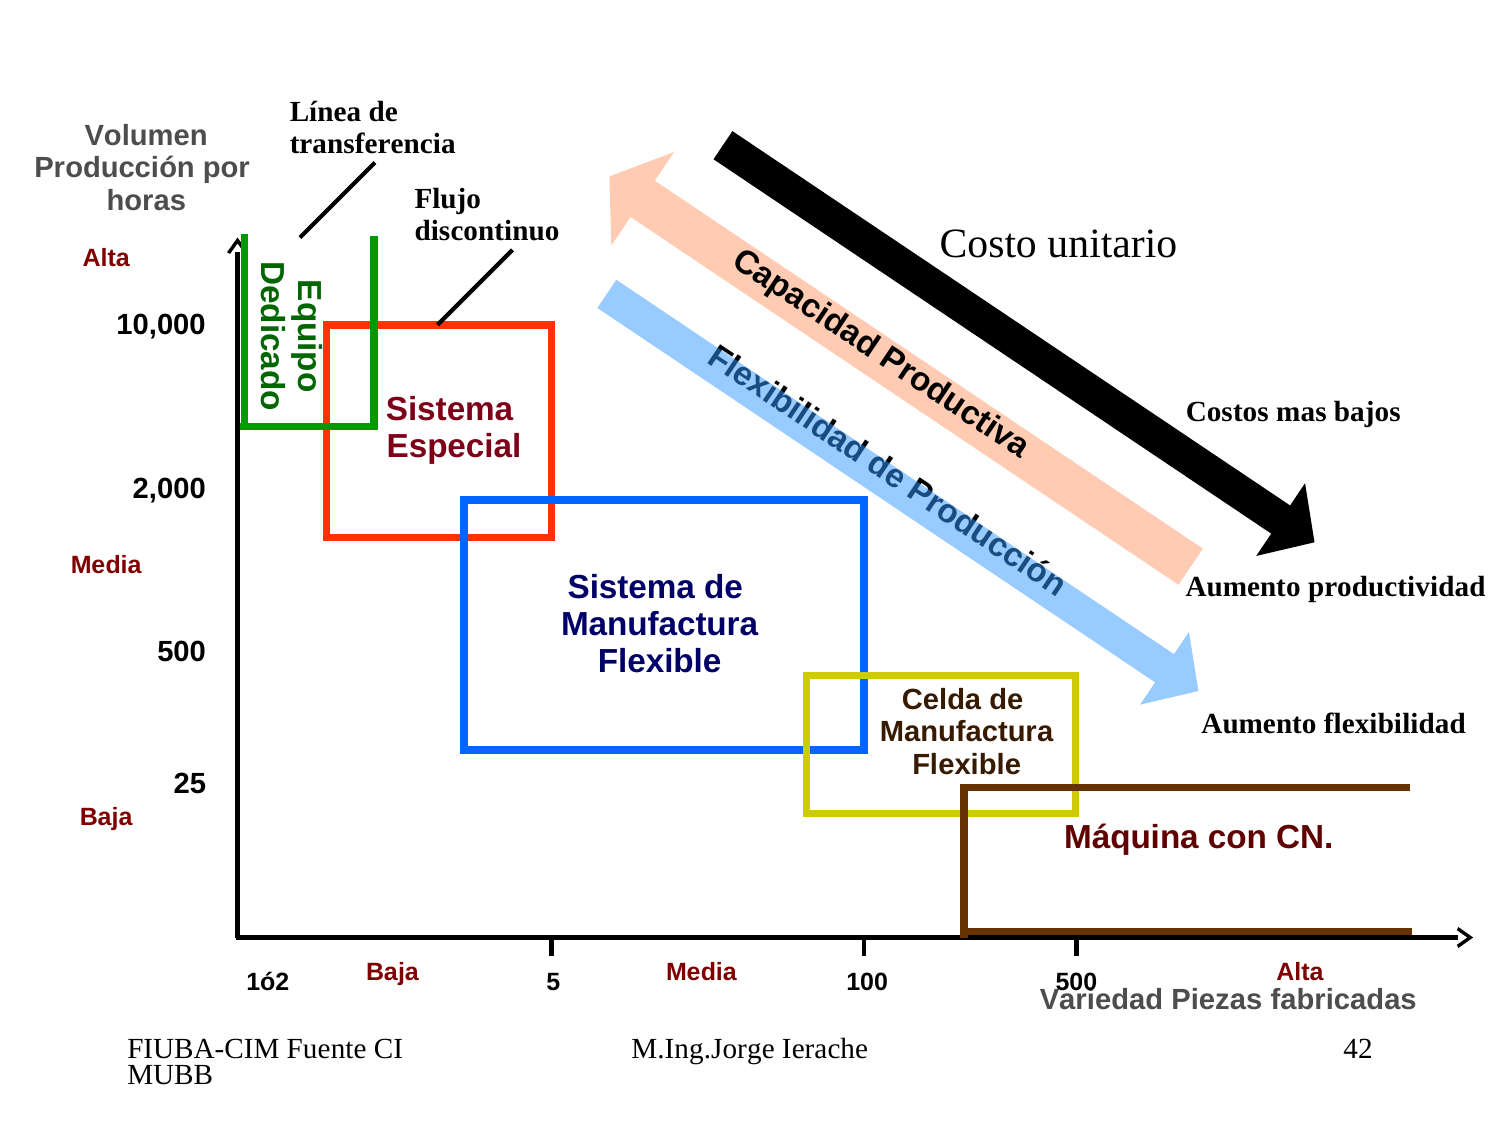

Línea de transferencia
Volumen
Producción por
horas
Flujo discontinuo
Costo unitario
Alta
Media
Baja
Equipo
Dedicado
10,000
2,000
500
25
Capacidad Productiva
Sistema
Especial
Costos mas bajos
Flexibilidad de Producción
Sistema de
Manufactura
Flexible
Aumento productividad
Celda de
Manufactura
Flexible
Aumento flexibilidad
Máquina con CN.
Baja		Media	 Alta
1ó2		5		100 500
	Variedad Piezas fabricadas
FIUBA-CIM Fuente CIMUBB
M.Ing.Jorge Ierache
42